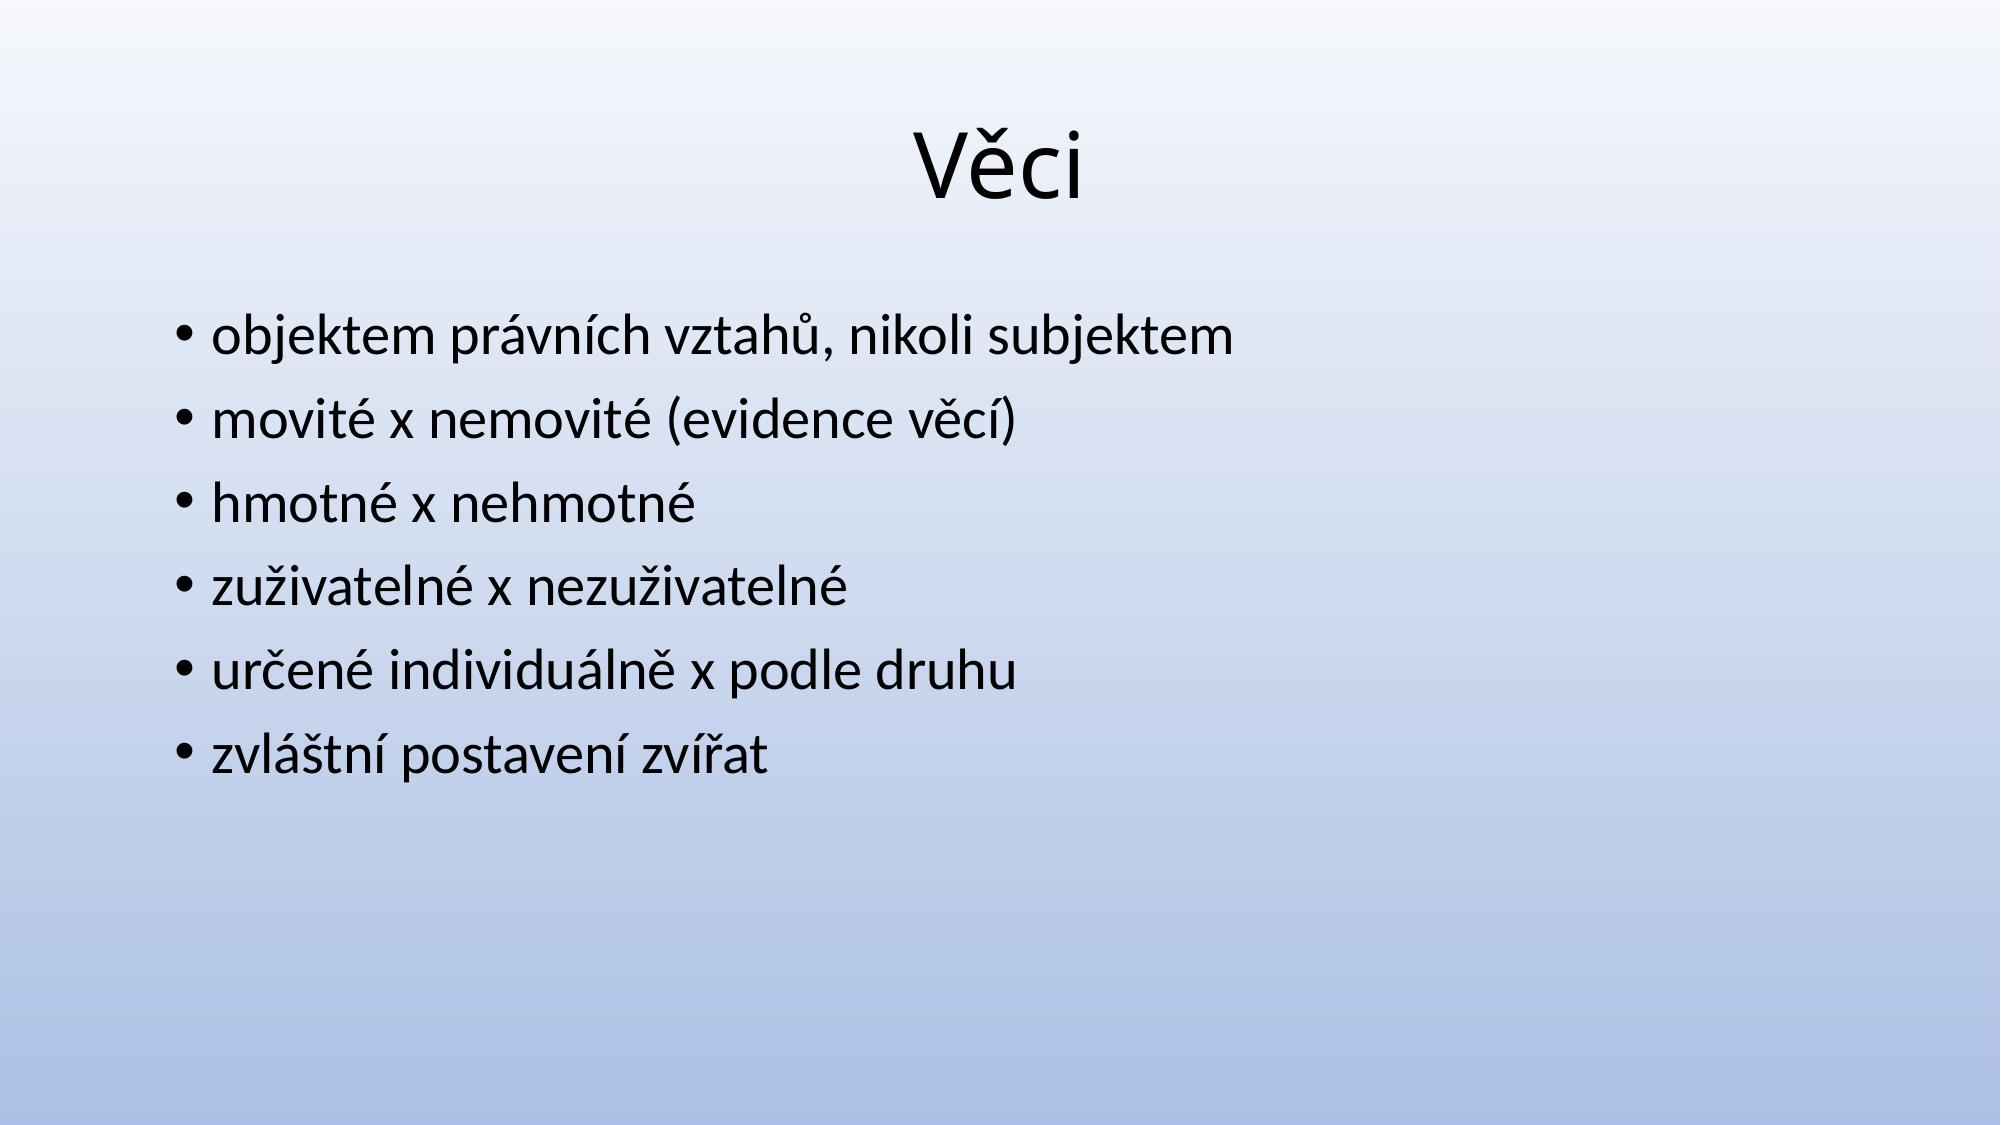

# Věci
objektem právních vztahů, nikoli subjektem
movité x nemovité (evidence věcí)
hmotné x nehmotné
zuživatelné x nezuživatelné
určené individuálně x podle druhu
zvláštní postavení zvířat